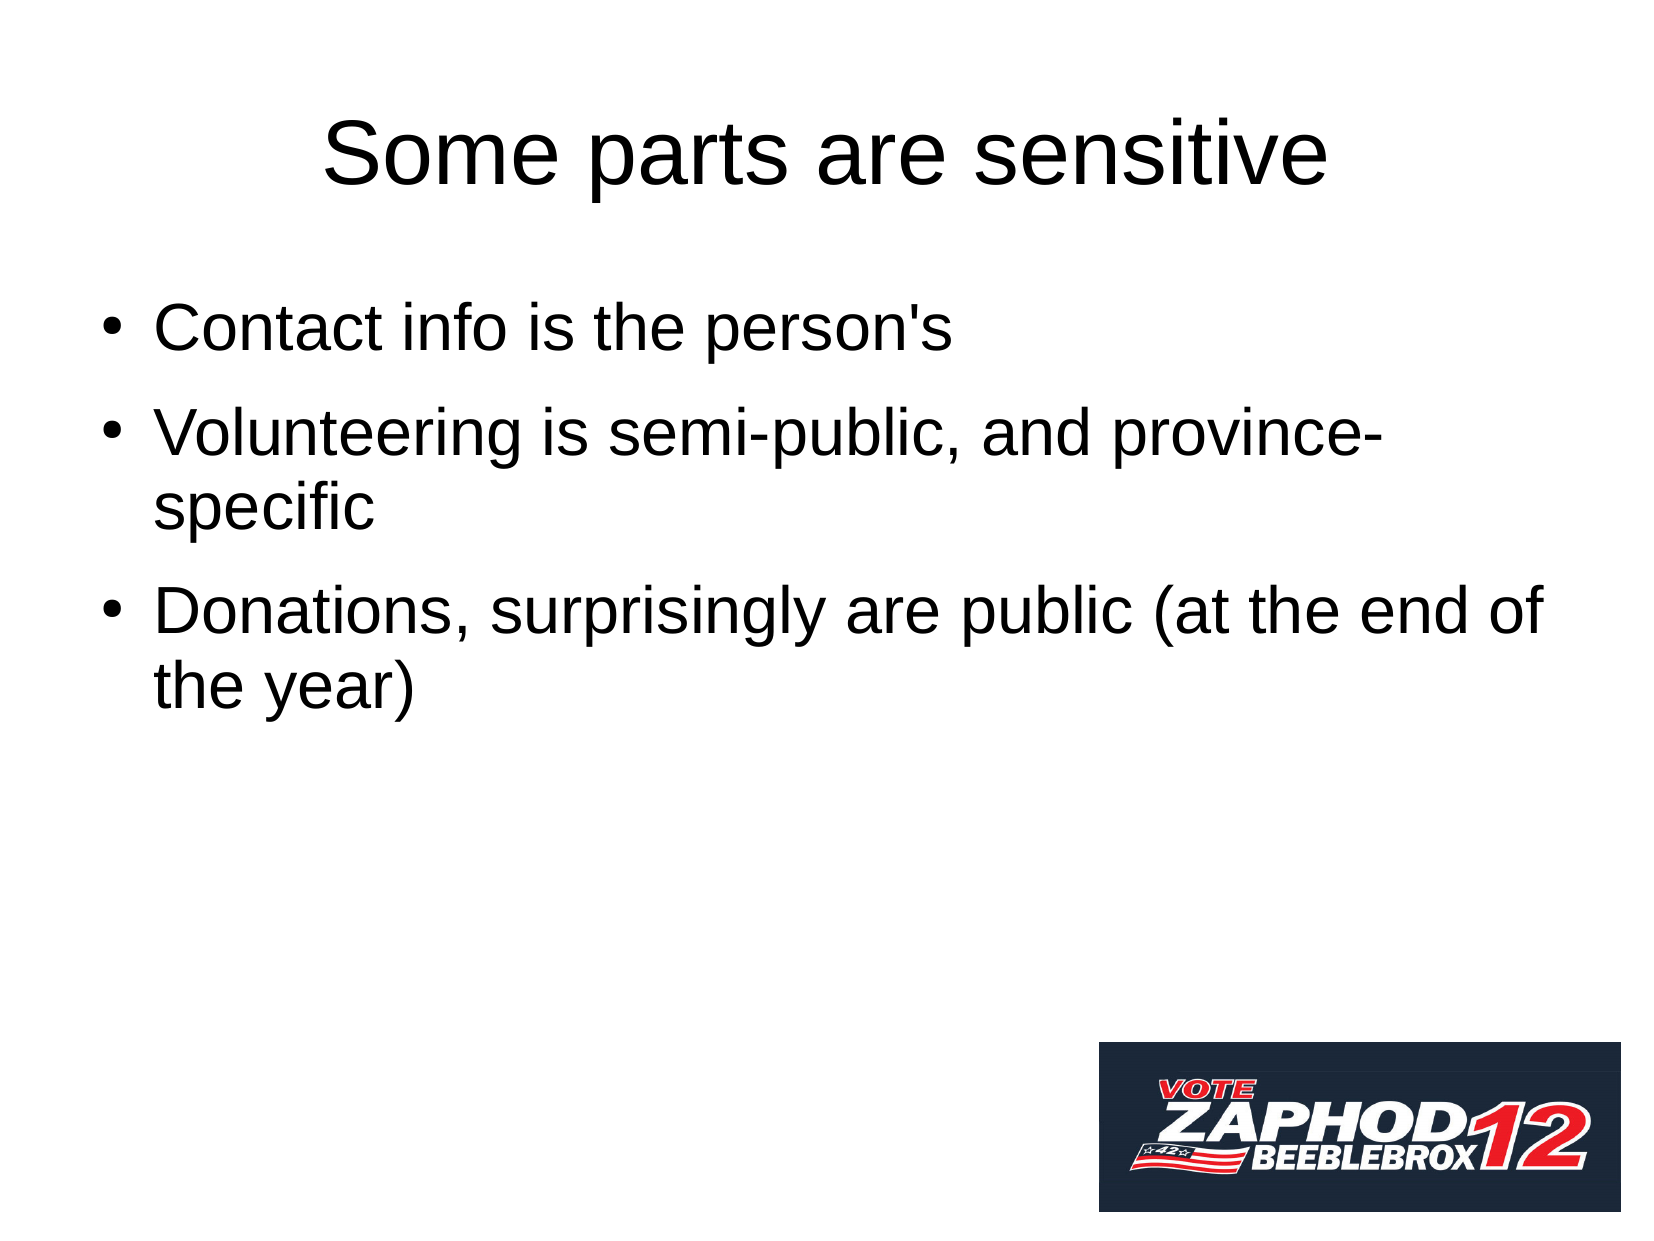

# Some parts are sensitive
Contact info is the person's
Volunteering is semi-public, and province-specific
Donations, surprisingly are public (at the end of the year)